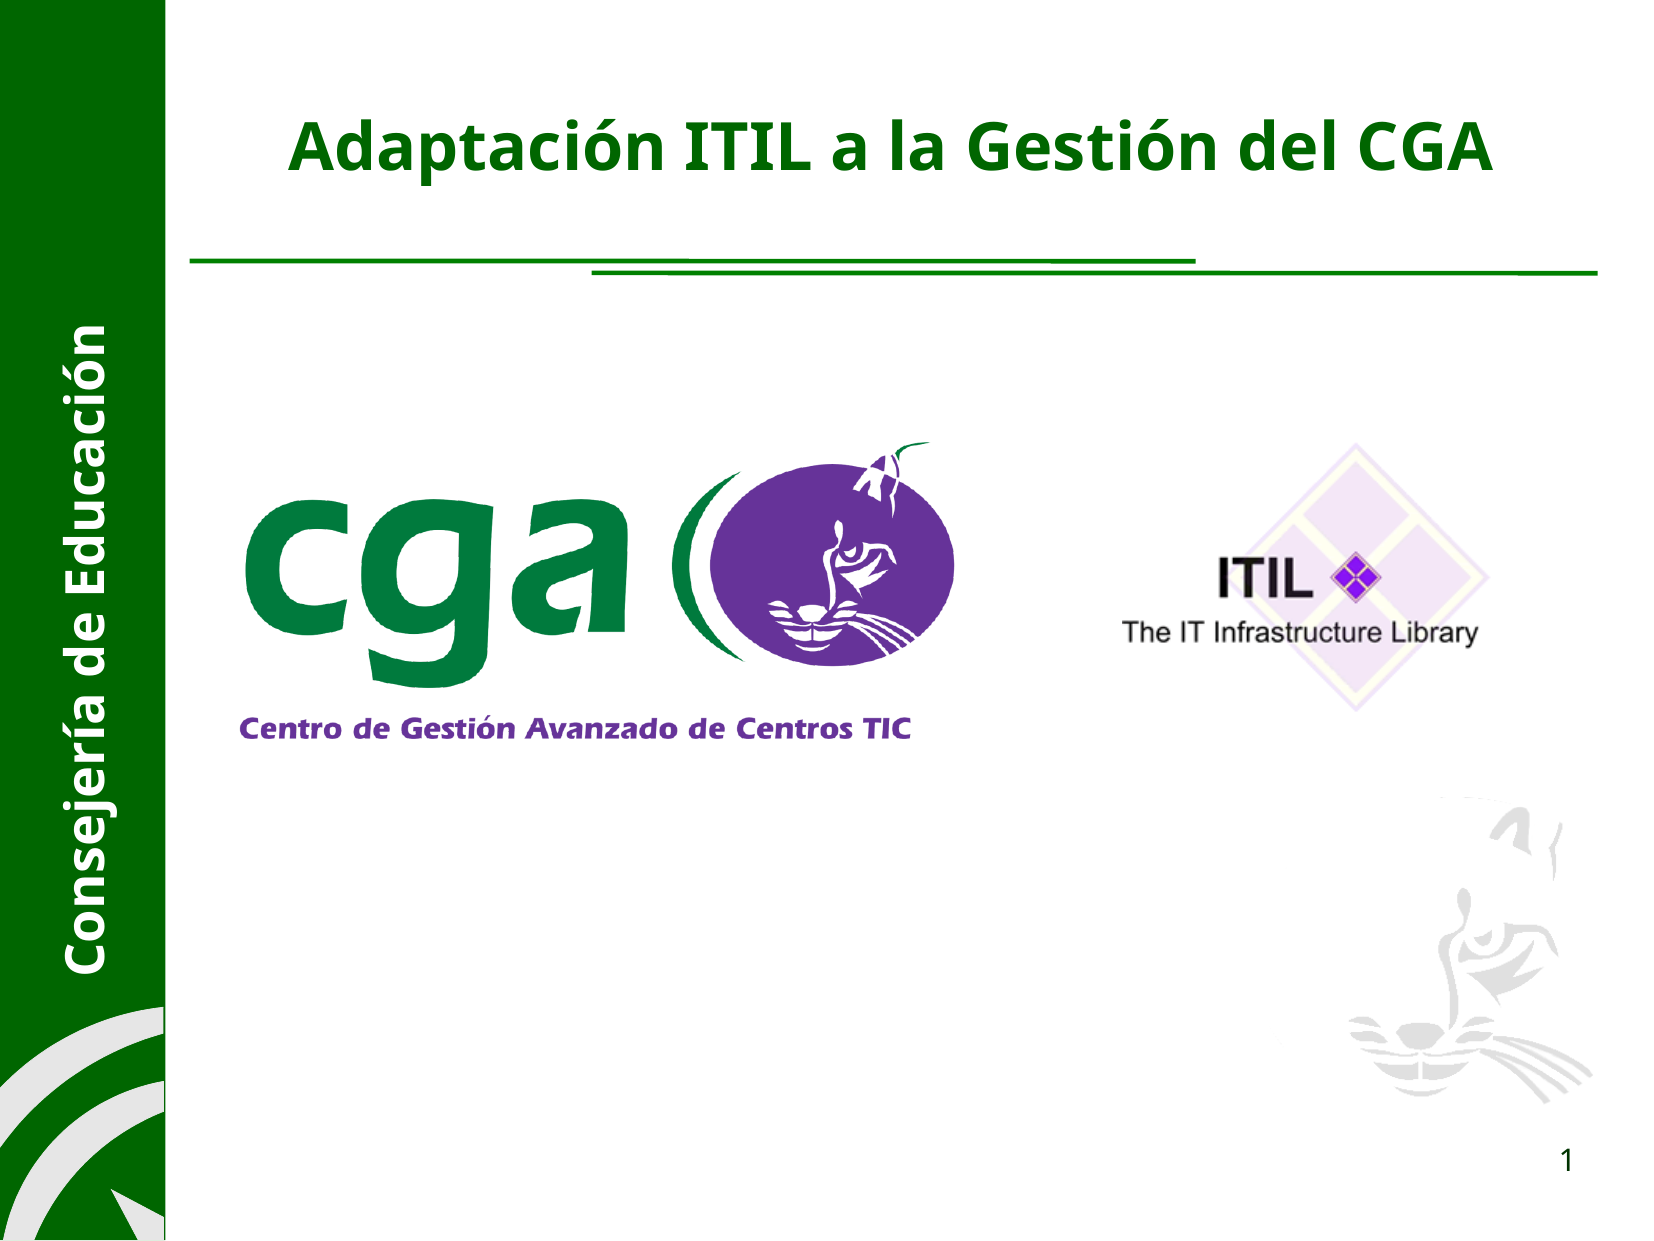

# Adaptación ITIL a la Gestión del CGA
1